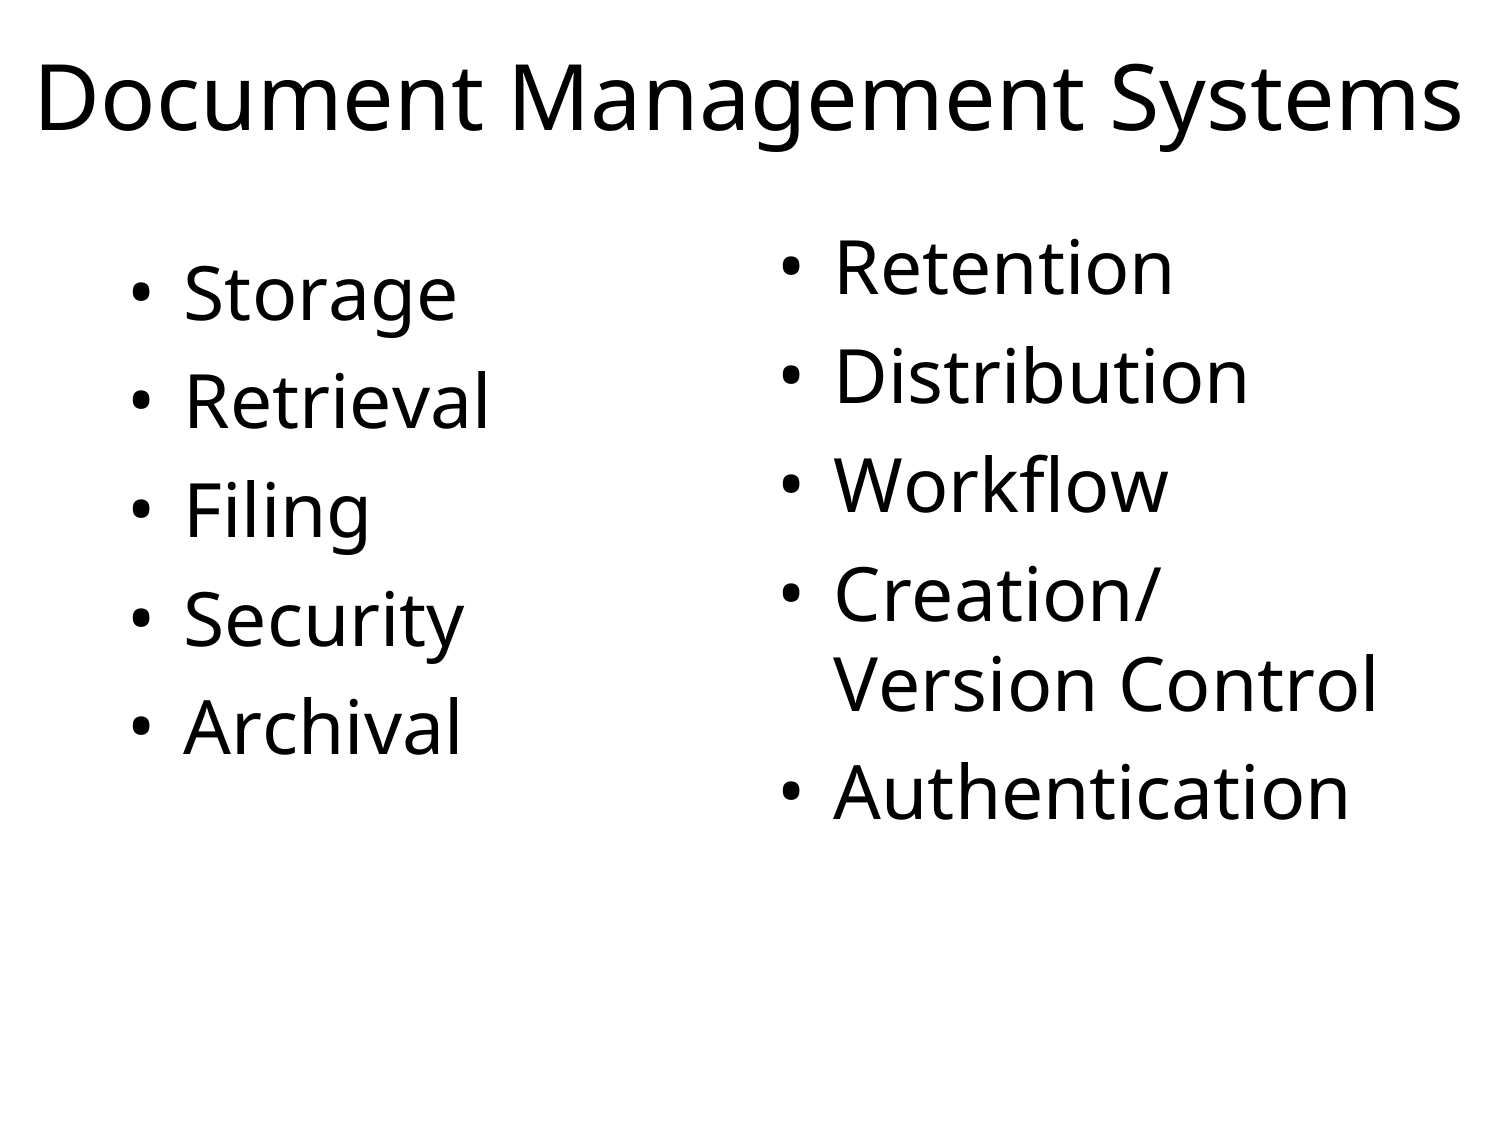

# Document Management Systems
Retention
Distribution
Workflow
Creation/Version Control
Authentication
Storage
Retrieval
Filing
Security
Archival